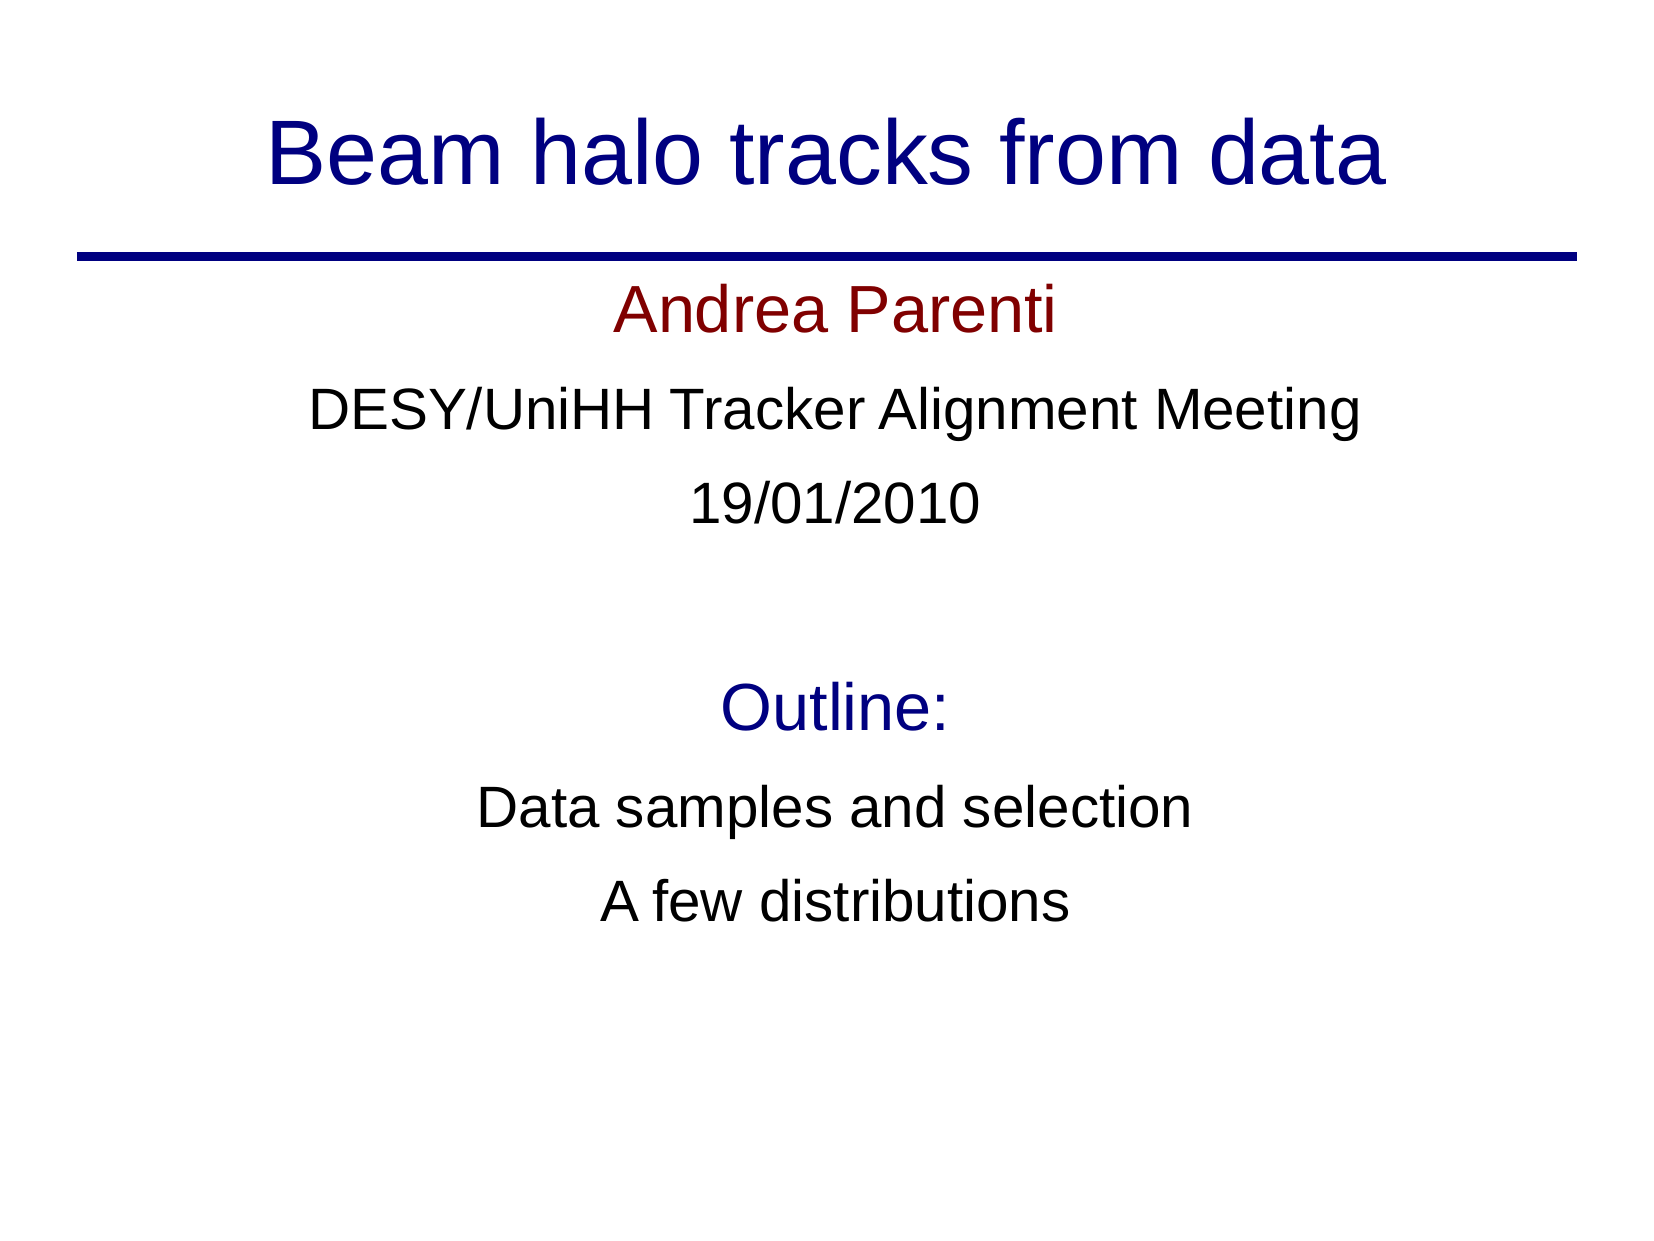

# Beam halo tracks from data
Andrea Parenti
DESY/UniHH Tracker Alignment Meeting
19/01/2010
Outline:
Data samples and selection
A few distributions